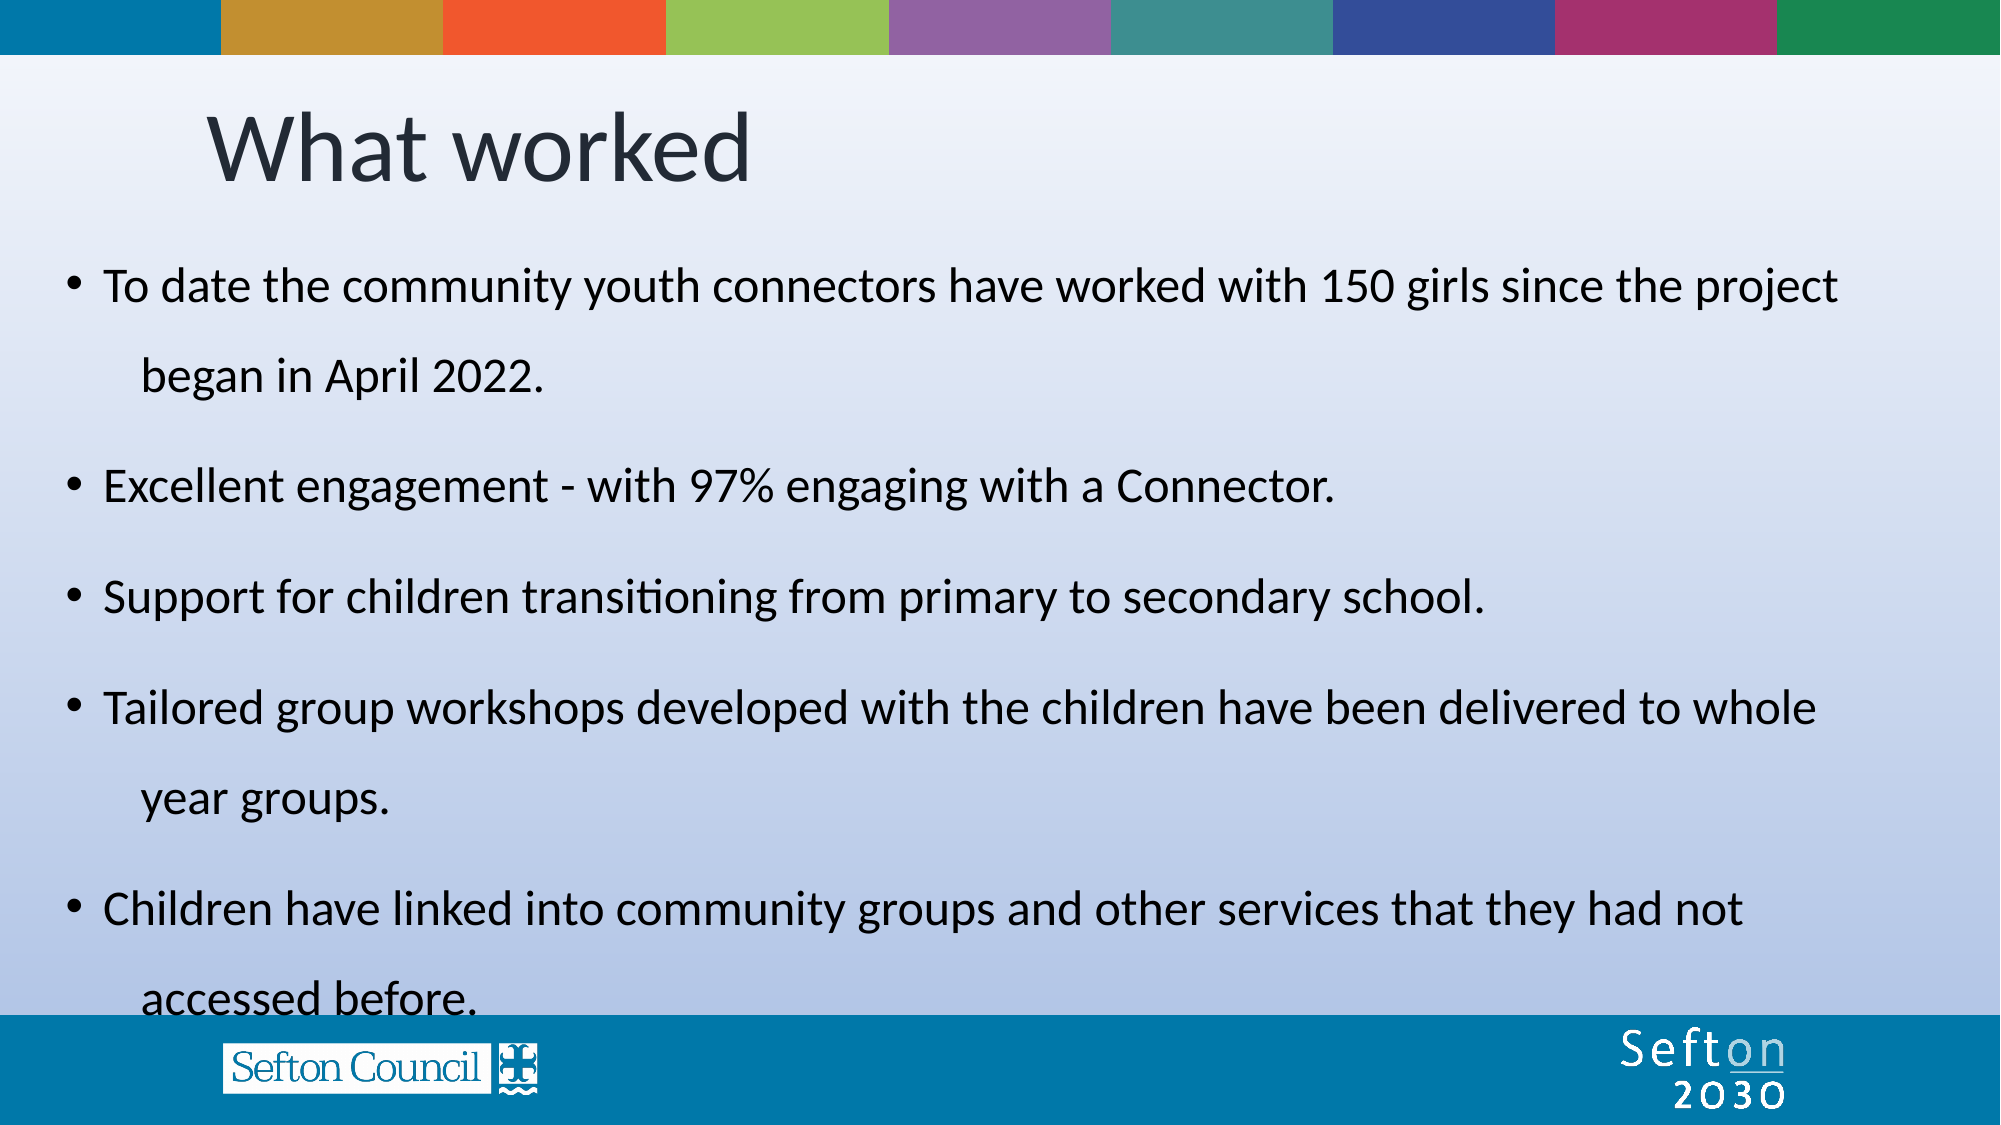

# What worked
To date the community youth connectors have worked with 150 girls since the project began in April 2022.
Excellent engagement - with 97% engaging with a Connector.
Support for children transitioning from primary to secondary school.
Tailored group workshops developed with the children have been delivered to whole year groups.
Children have linked into community groups and other services that they had not accessed before.